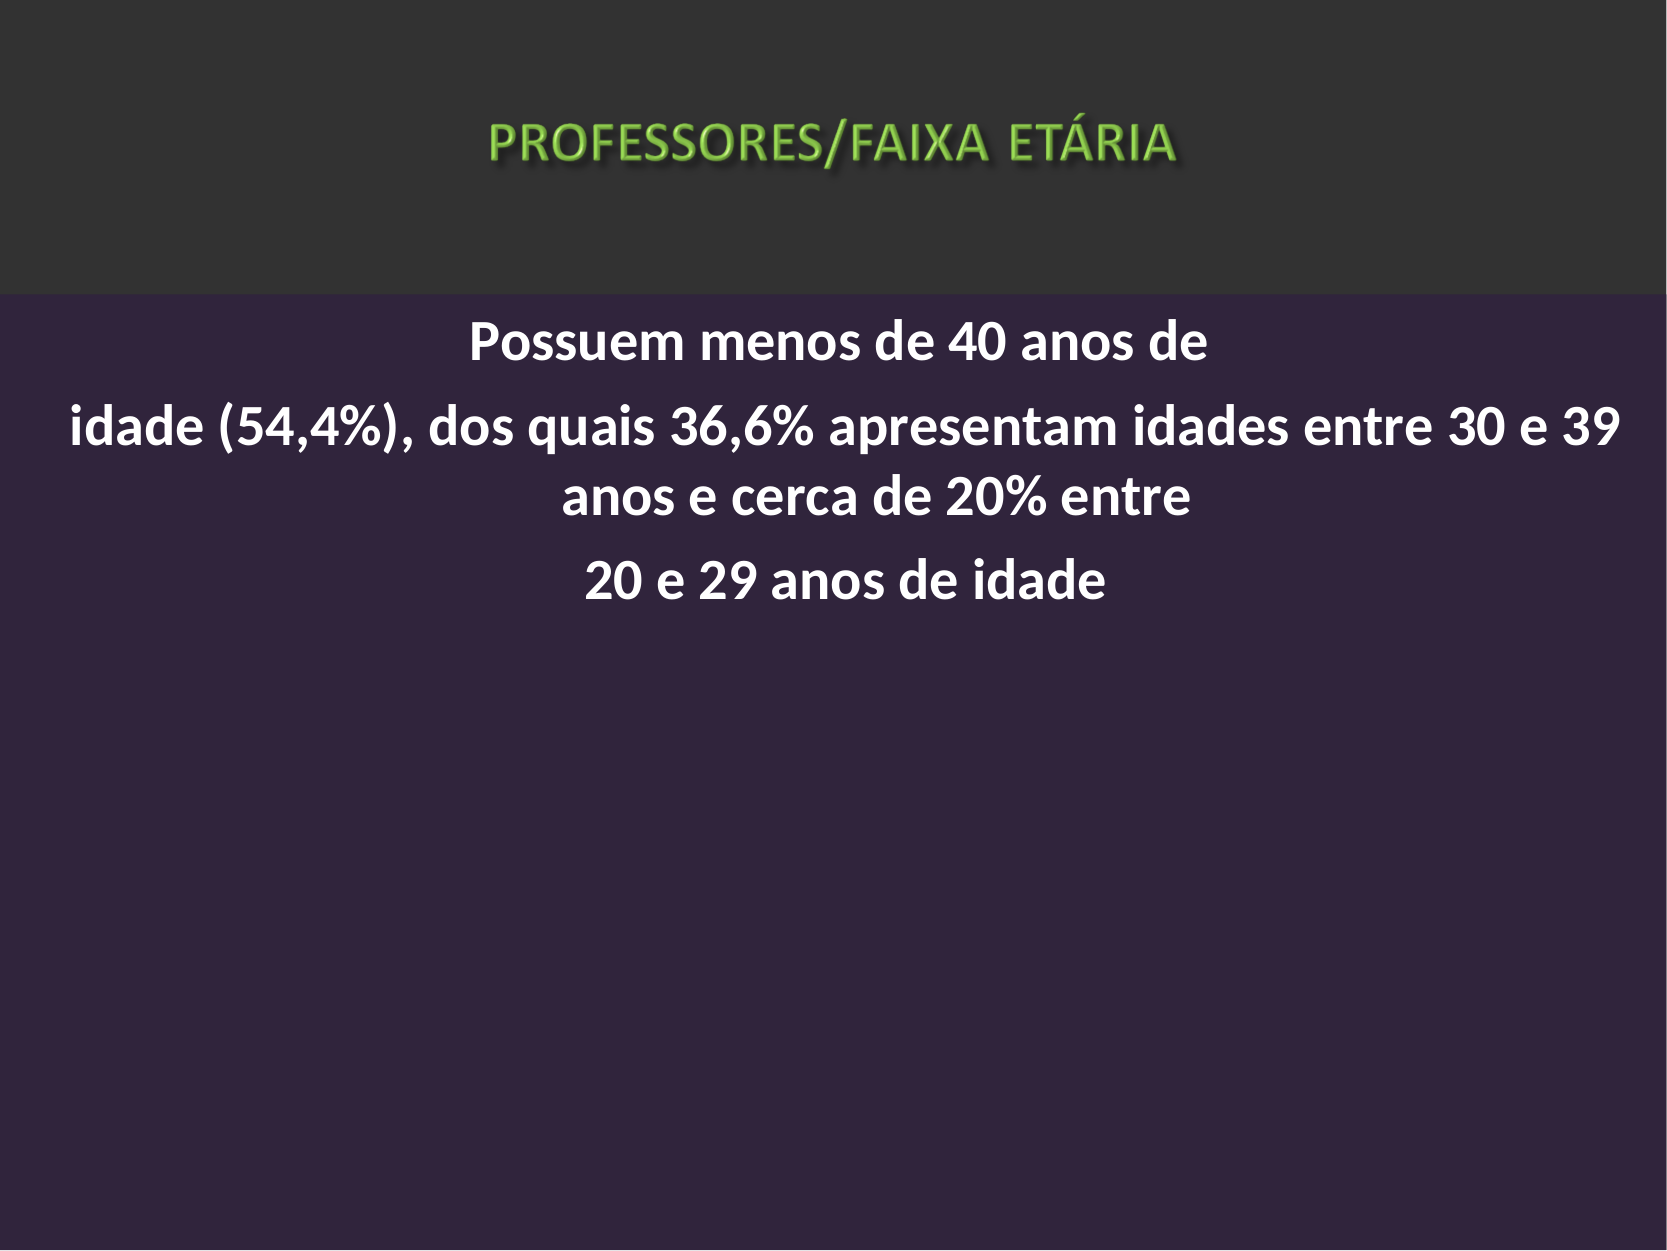

# Possuem menos de 40 anos de
idade (54,4%), dos quais 36,6% apresentam idades entre 30 e 39 anos e cerca de 20% entre
20 e 29 anos de idade